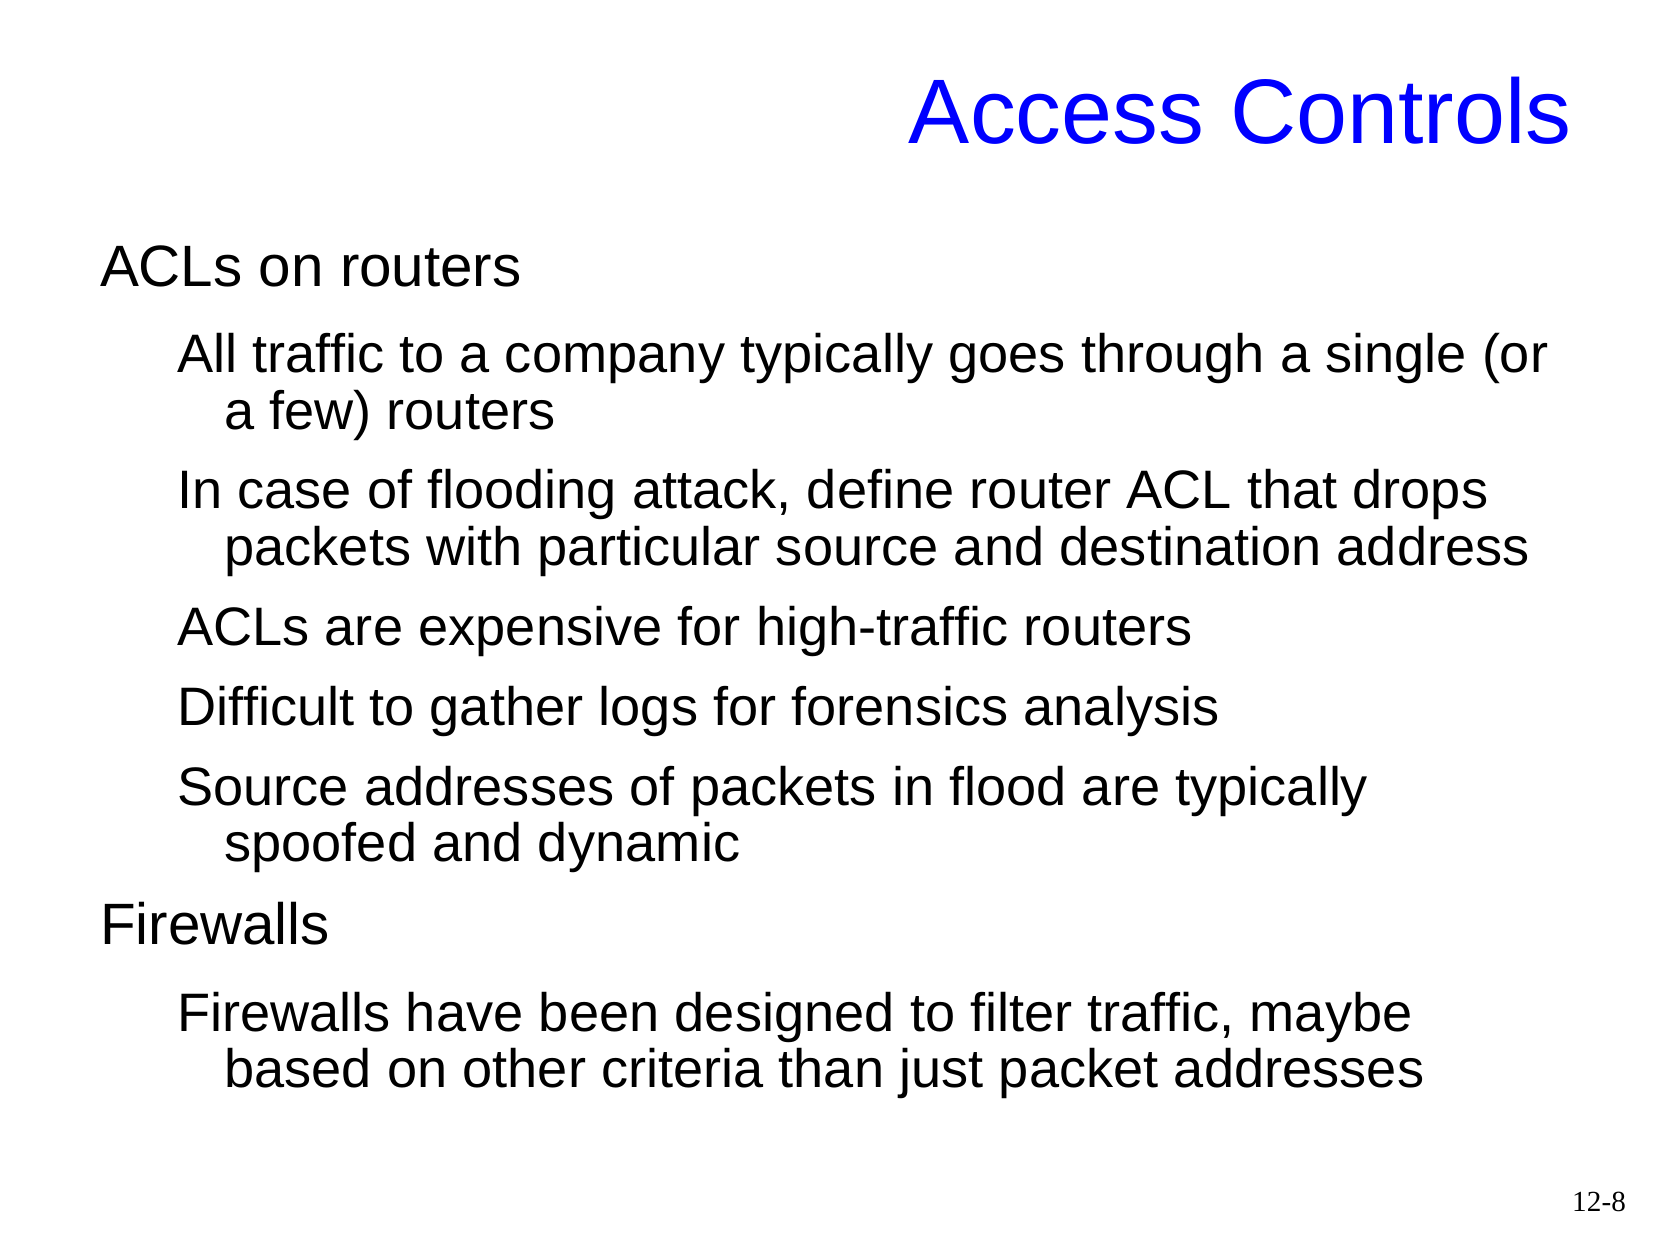

# Access Controls
ACLs on routers
All traffic to a company typically goes through a single (or a few) routers
In case of flooding attack, define router ACL that drops packets with particular source and destination address
ACLs are expensive for high-traffic routers
Difficult to gather logs for forensics analysis
Source addresses of packets in flood are typically spoofed and dynamic
Firewalls
Firewalls have been designed to filter traffic, maybe based on other criteria than just packet addresses